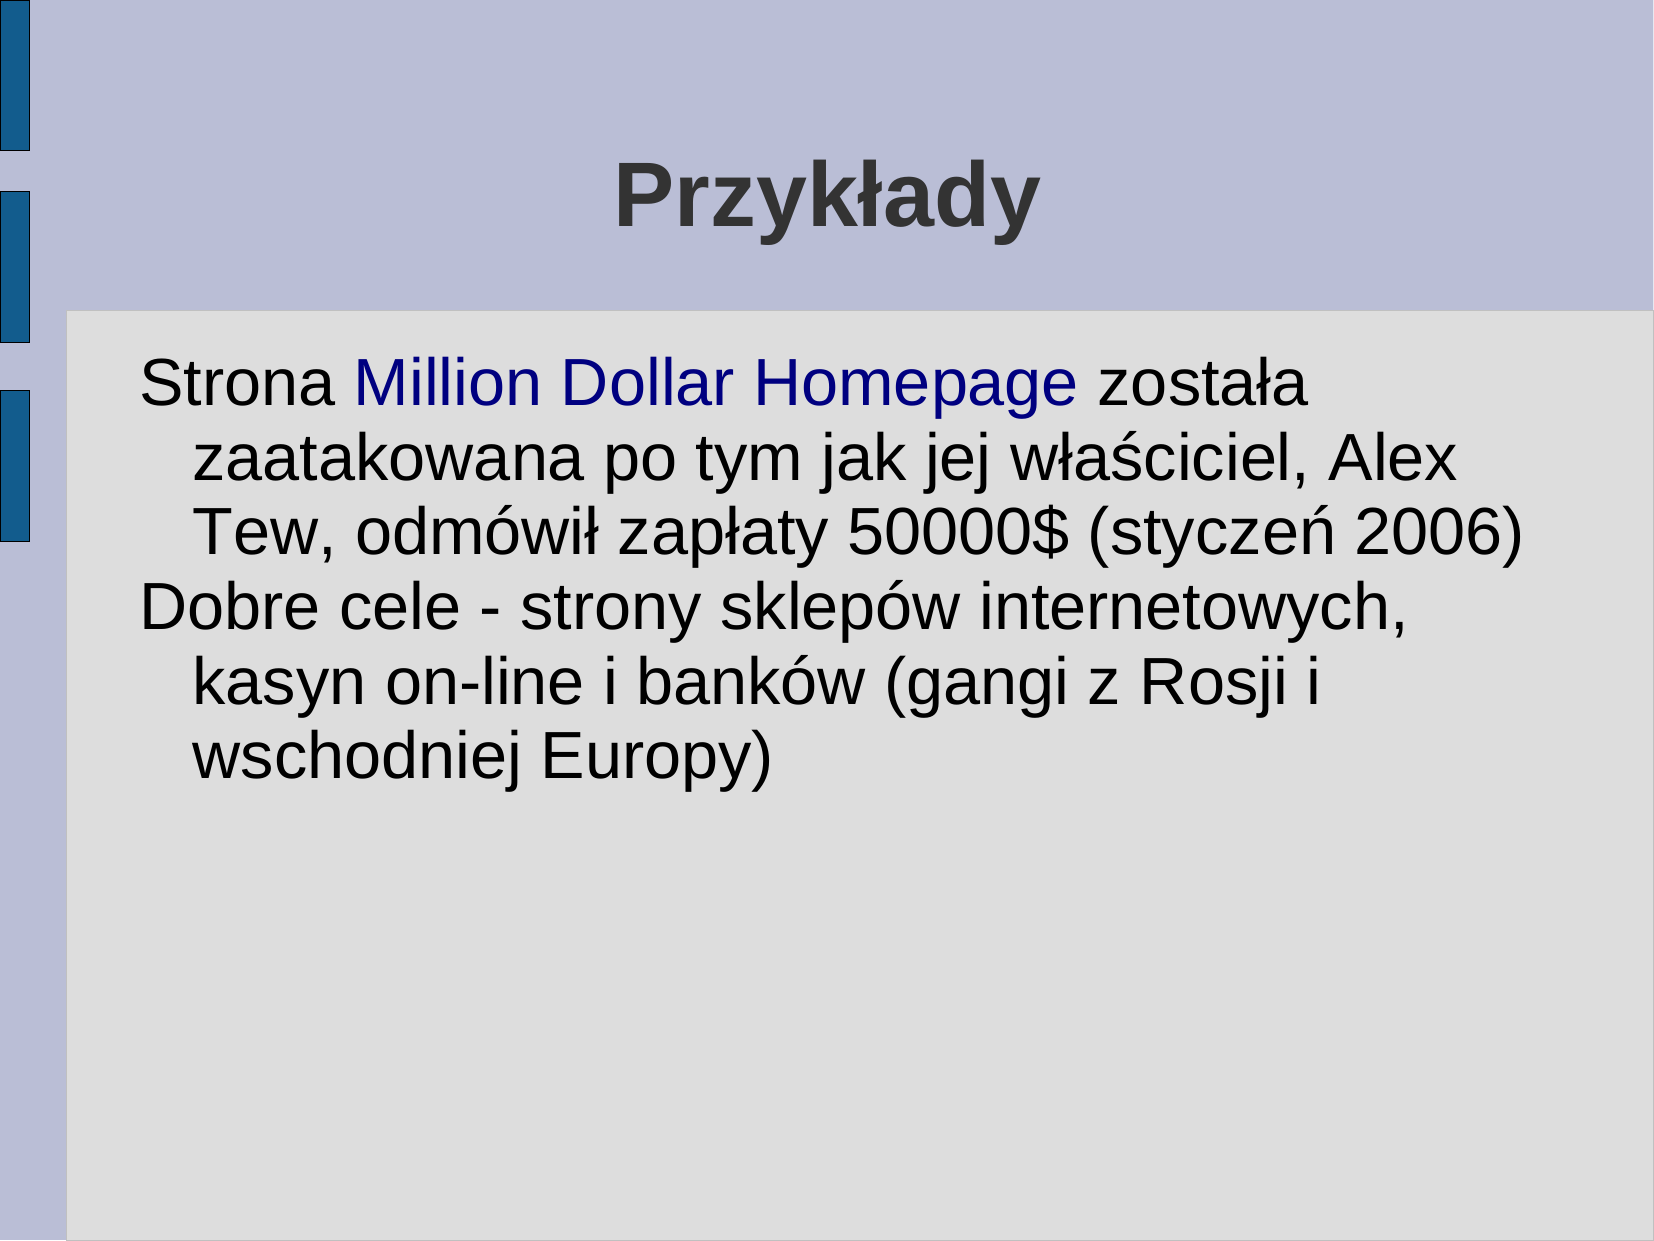

# Przykłady
Strona Million Dollar Homepage została zaatakowana po tym jak jej właściciel, Alex Tew, odmówił zapłaty 50000$ (styczeń 2006)
Dobre cele - strony sklepów internetowych, kasyn on-line i banków (gangi z Rosji i wschodniej Europy)